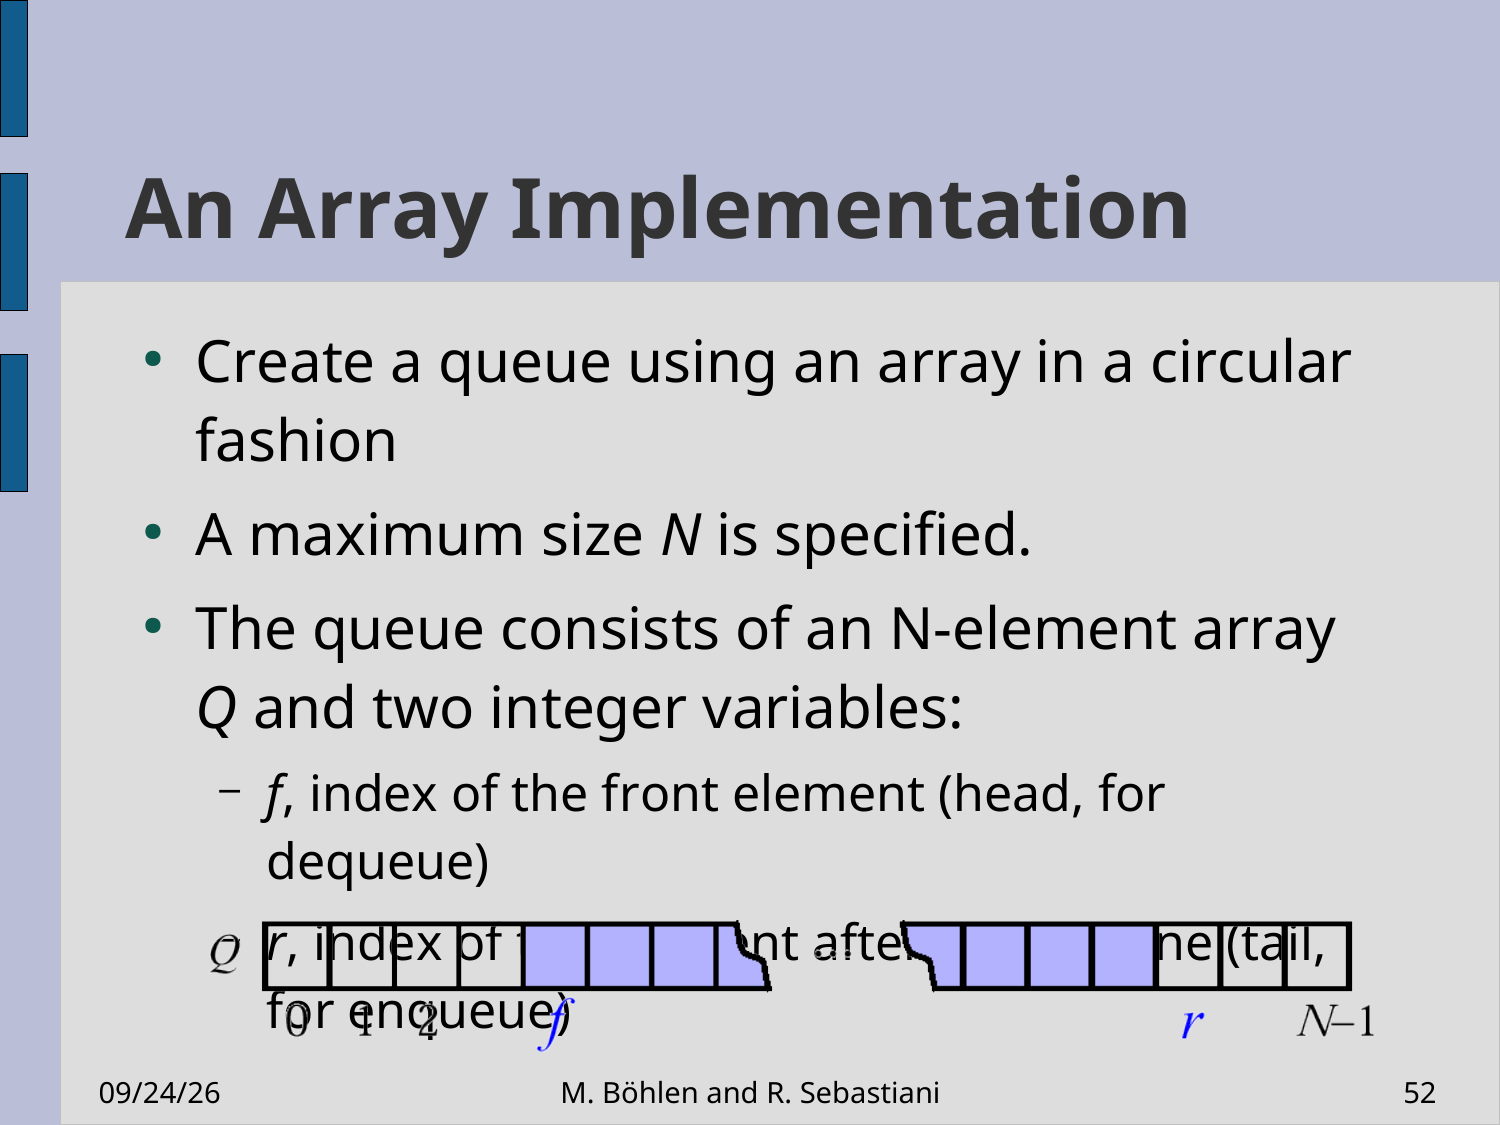

# An Array Implementation
Create a queue using an array in a circular fashion
A maximum size N is specified.
The queue consists of an N-element array Q and two integer variables:
f, index of the front element (head, for dequeue)
r, index of the element after the last one (tail, for enqueue)
M. Böhlen and R. Sebastiani
52